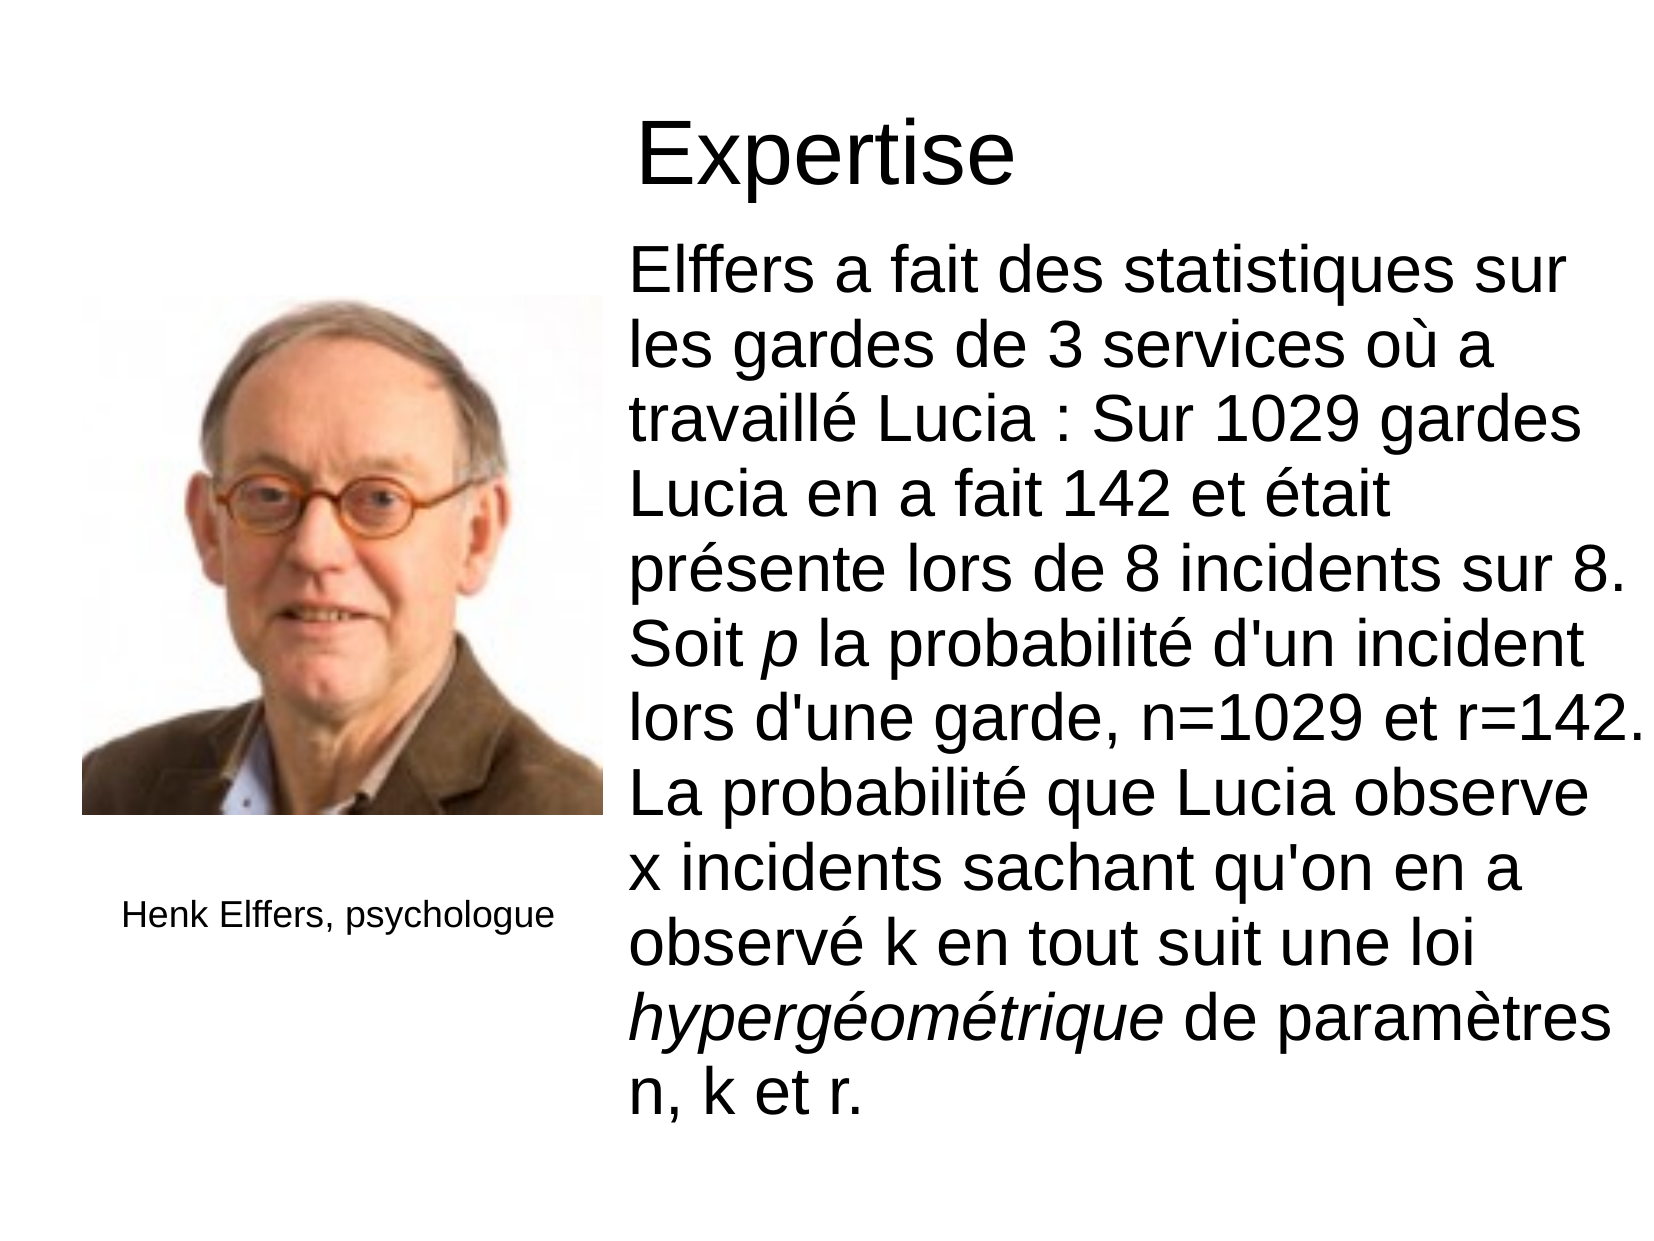

# Expertise
Elffers a fait des statistiques sur
les gardes de 3 services où a
travaillé Lucia : Sur 1029 gardes
Lucia en a fait 142 et était
présente lors de 8 incidents sur 8.
Soit p la probabilité d'un incident
lors d'une garde, n=1029 et r=142.
La probabilité que Lucia observe
x incidents sachant qu'on en a
observé k en tout suit une loi
hypergéométrique de paramètres
n, k et r.
Henk Elffers, psychologue